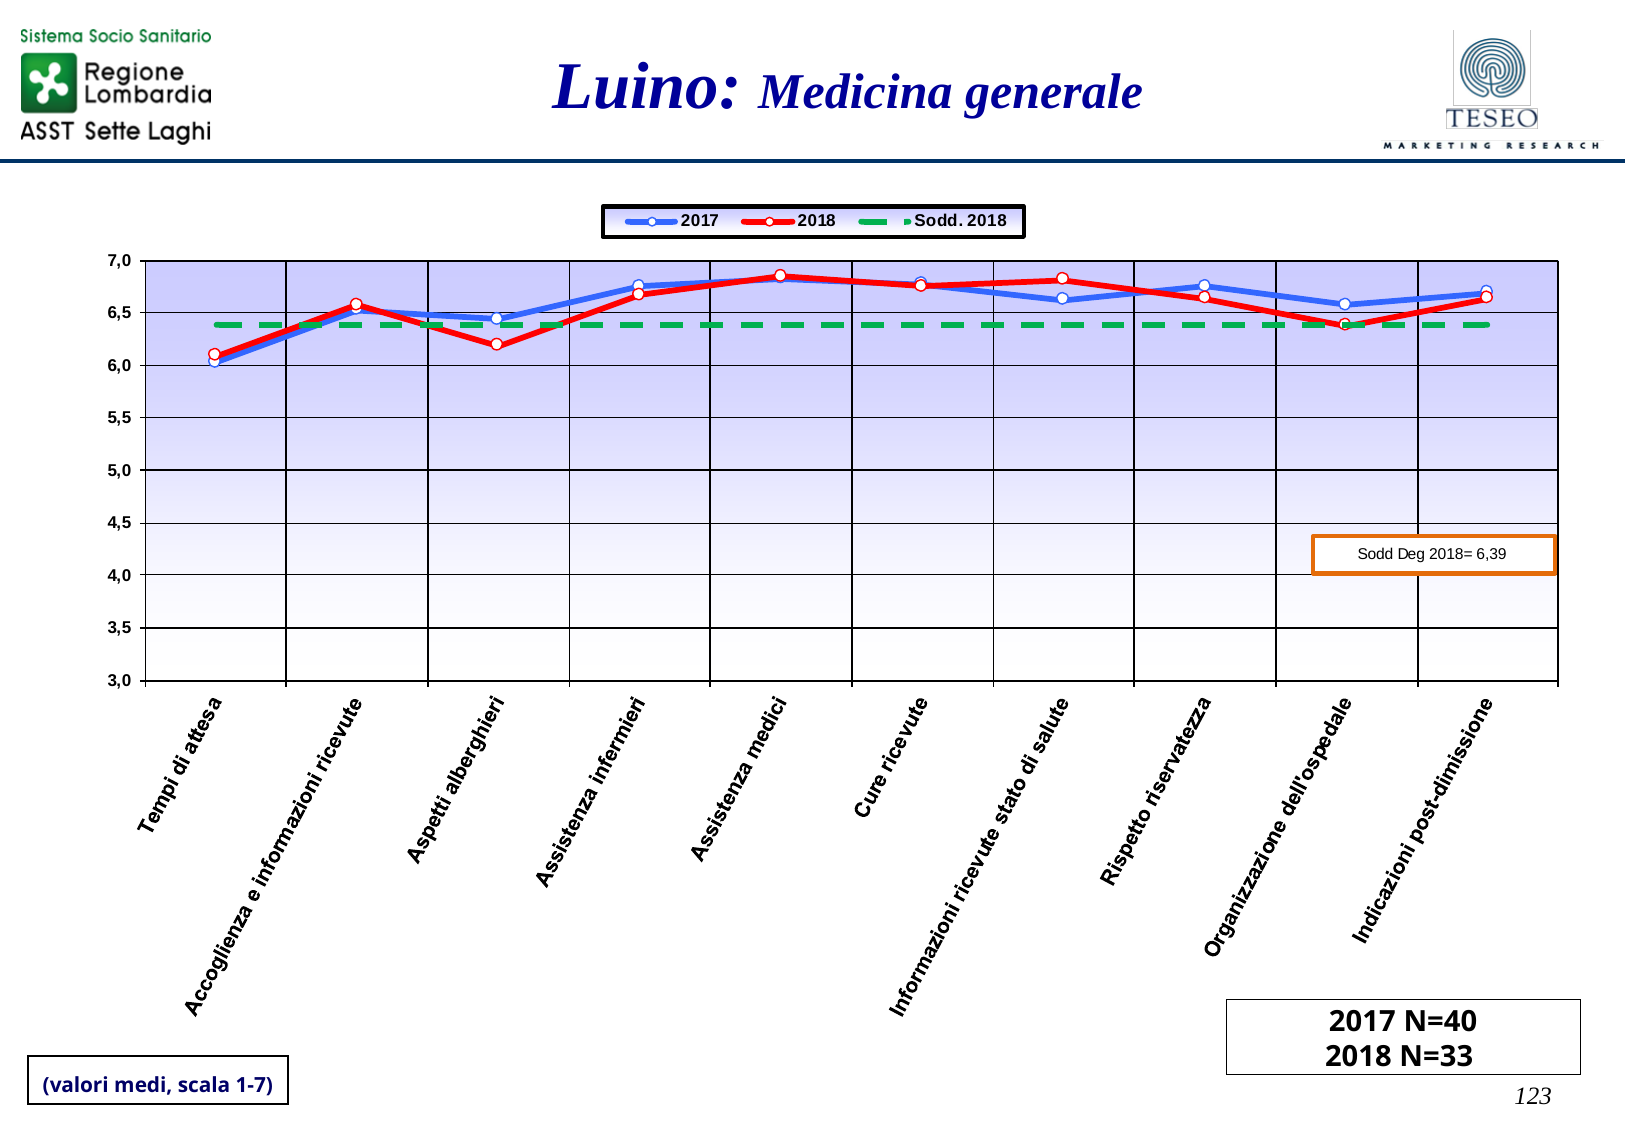

Luino: Medicina generale
2017 N=40
2018 N=33
(valori medi, scala 1-7)